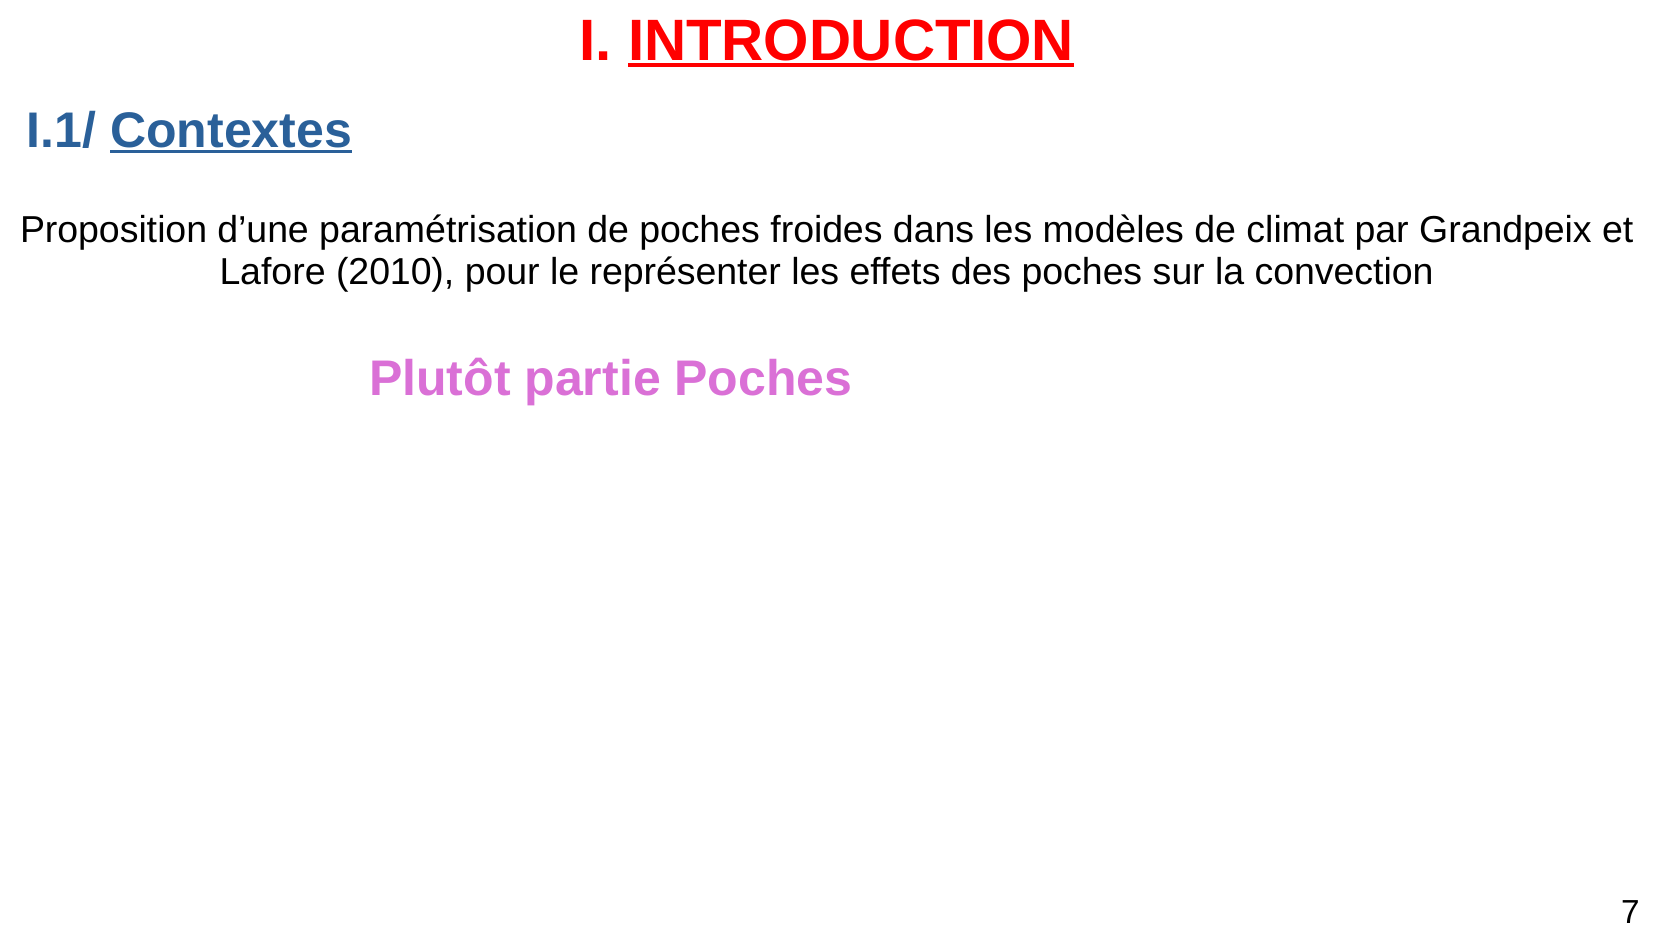

I. INTRODUCTION
I.1/ Contextes
Proposition d’une paramétrisation de poches froides dans les modèles de climat par Grandpeix et Lafore (2010), pour le représenter les effets des poches sur la convection
Plutôt partie Poches
7